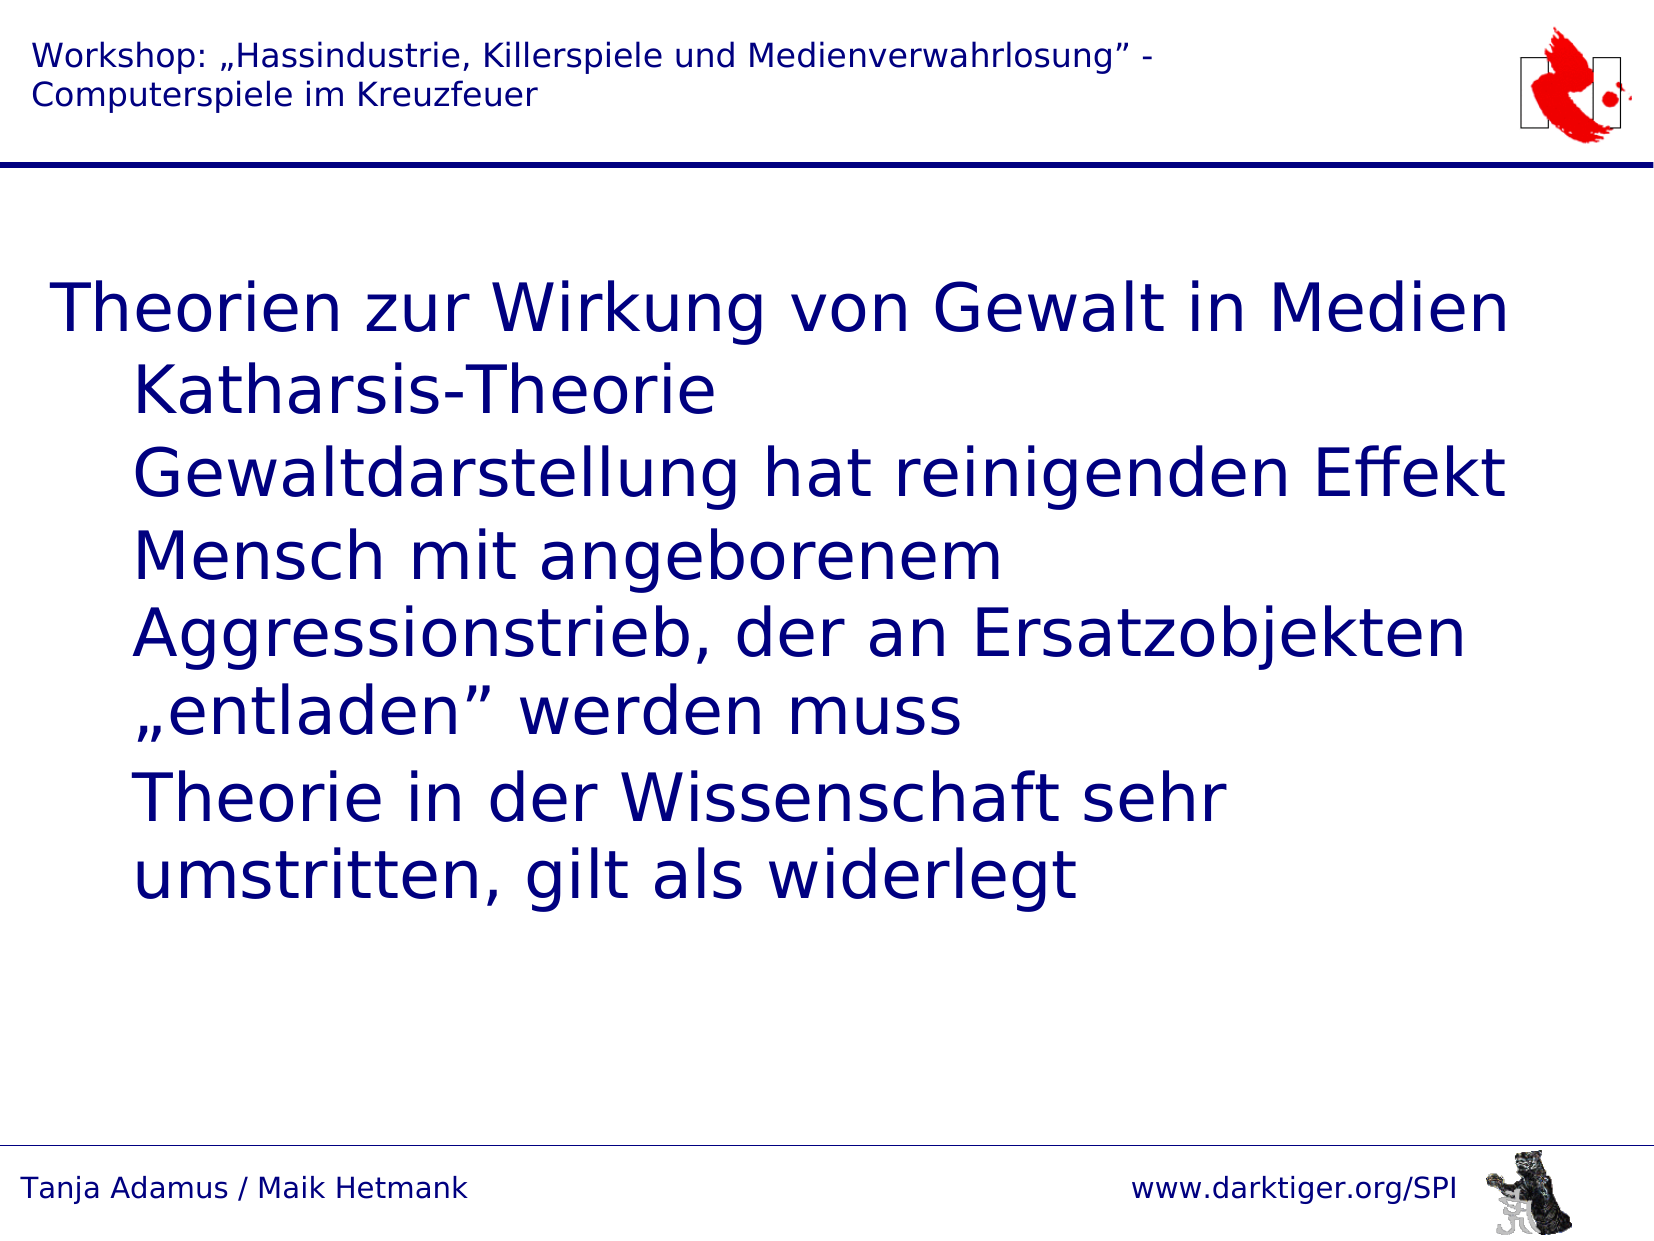

Workshop: „Hassindustrie, Killerspiele und Medienverwahrlosung” - Computerspiele im Kreuzfeuer
Theorien zur Wirkung von Gewalt in Medien
Katharsis-Theorie
Gewaltdarstellung hat reinigenden Effekt
Mensch mit angeborenem Aggressionstrieb, der an Ersatzobjekten „entladen” werden muss
Theorie in der Wissenschaft sehr umstritten, gilt als widerlegt